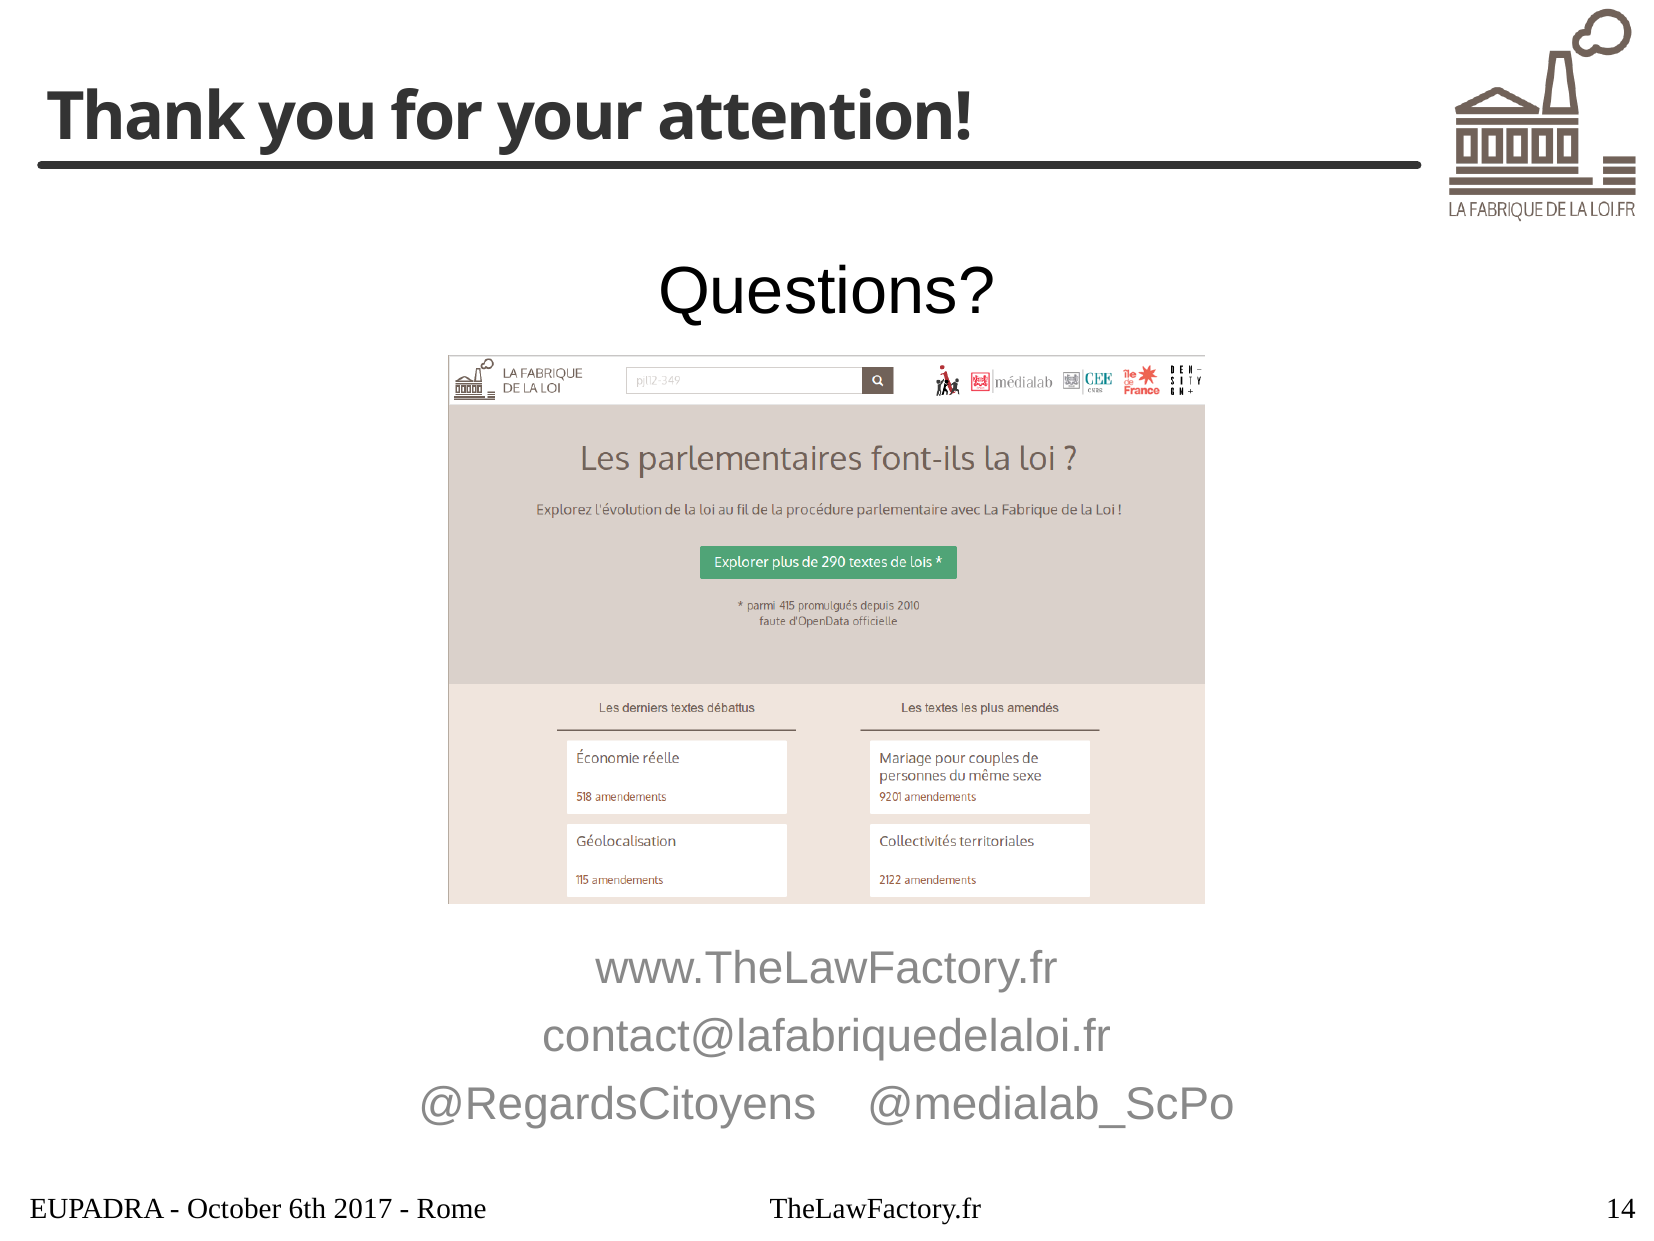

# Thank you for your attention!
Questions?
www.TheLawFactory.fr
contact@lafabriquedelaloi.fr
@RegardsCitoyens @medialab_ScPo
EUPADRA - October 6th 2017 - Rome
TheLawFactory.fr
14